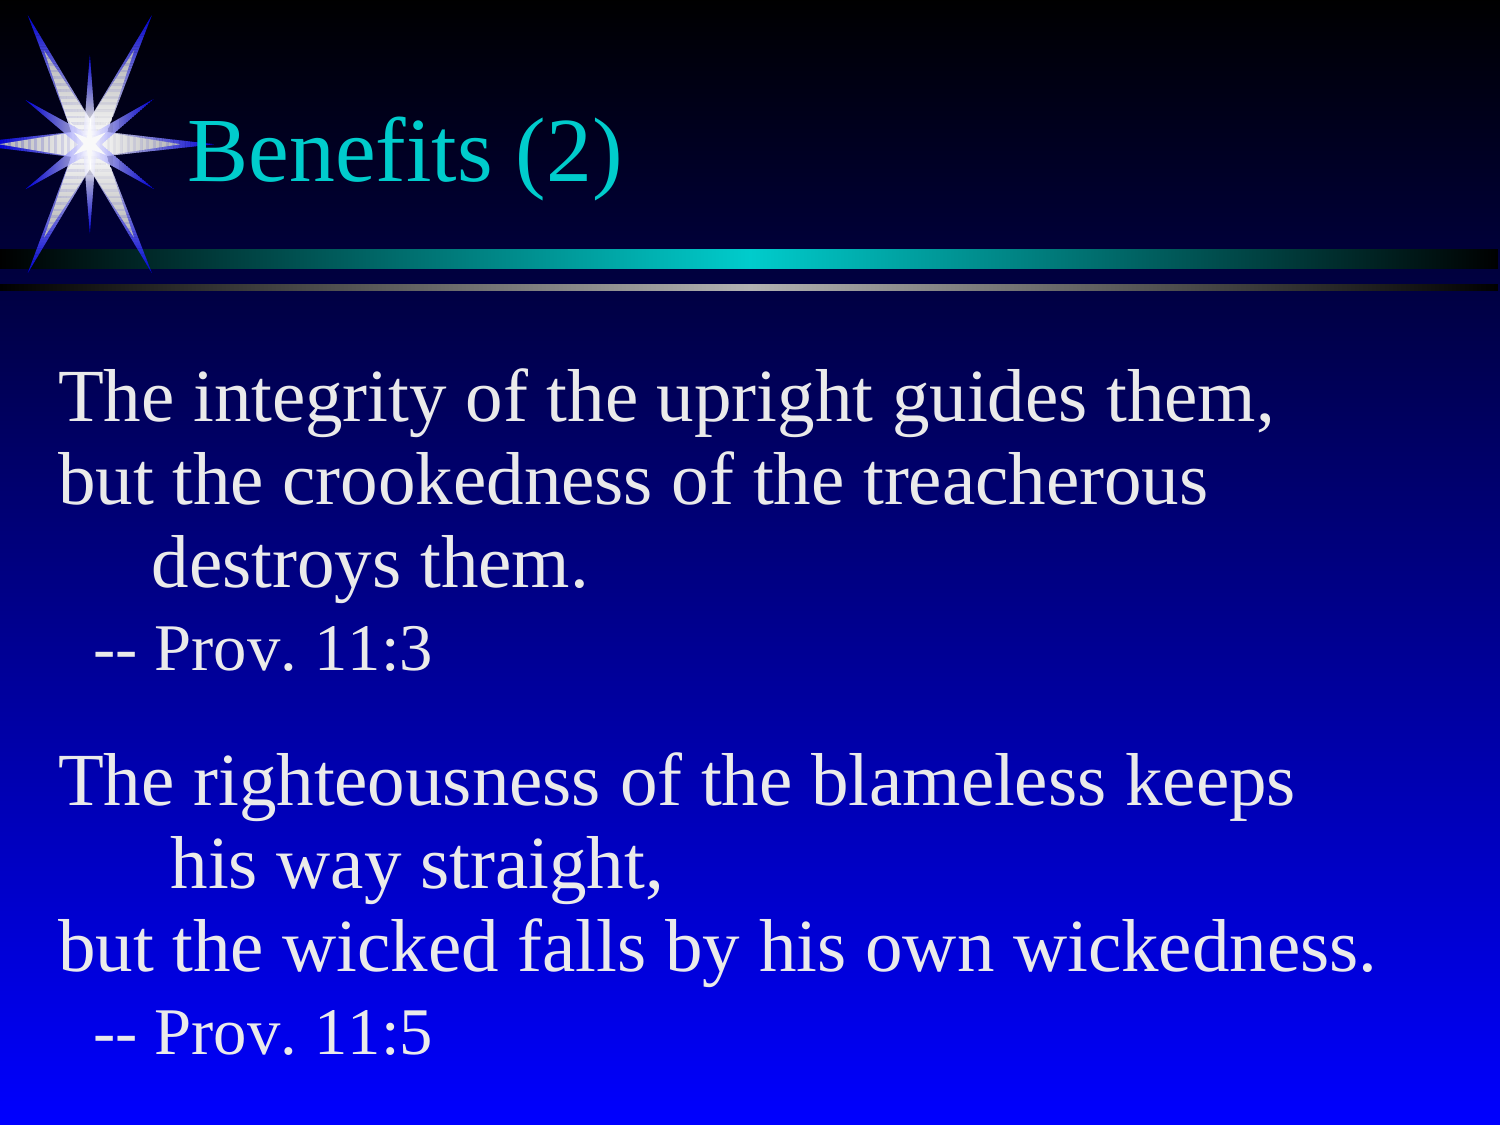

# Benefits (2)
The integrity of the upright guides them,
but the crookedness of the treacherous
 destroys them.
 -- Prov. 11:3
The righteousness of the blameless keeps
 his way straight,
but the wicked falls by his own wickedness.
 -- Prov. 11:5